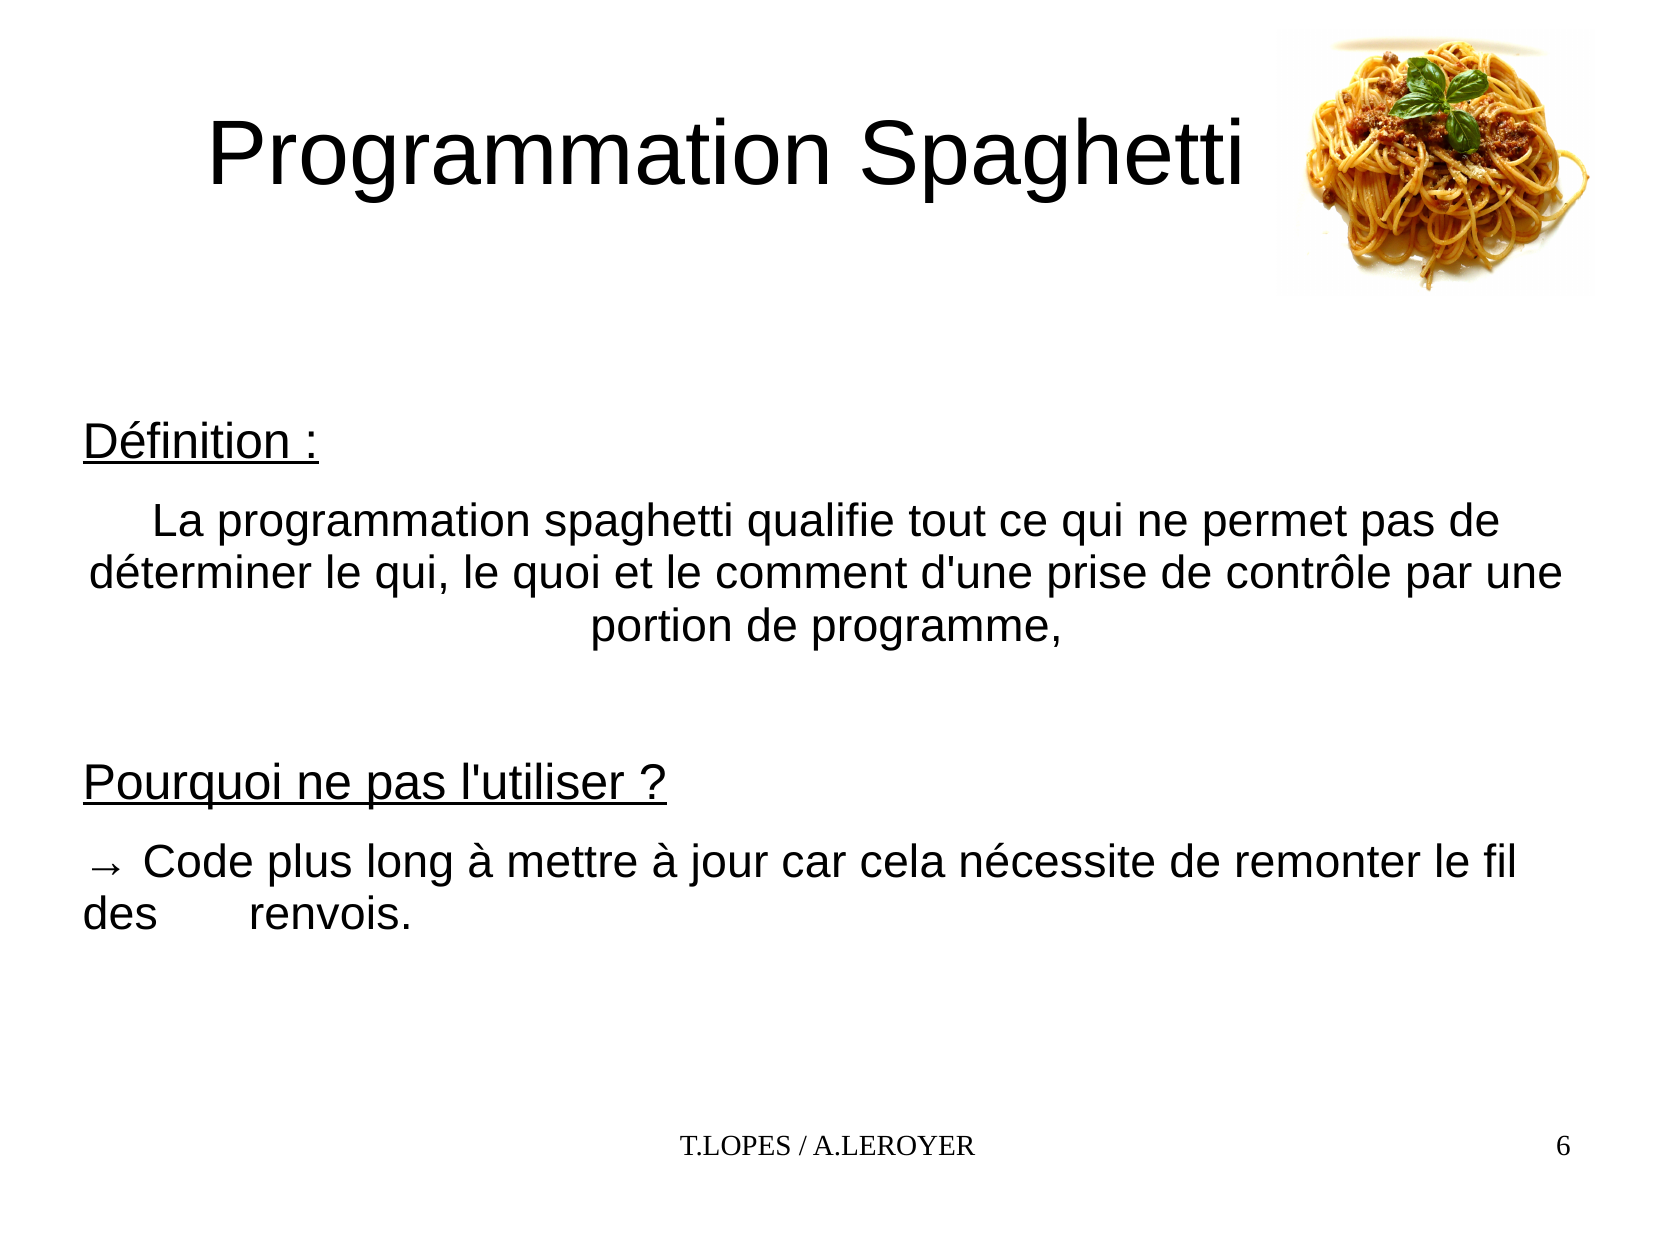

# Programmation Spaghetti
Définition :
La programmation spaghetti qualifie tout ce qui ne permet pas de déterminer le qui, le quoi et le comment d'une prise de contrôle par une portion de programme,
Pourquoi ne pas l'utiliser ?
→ Code plus long à mettre à jour car cela nécessite de remonter le fil des renvois.
T.LOPES / A.LEROYER
6